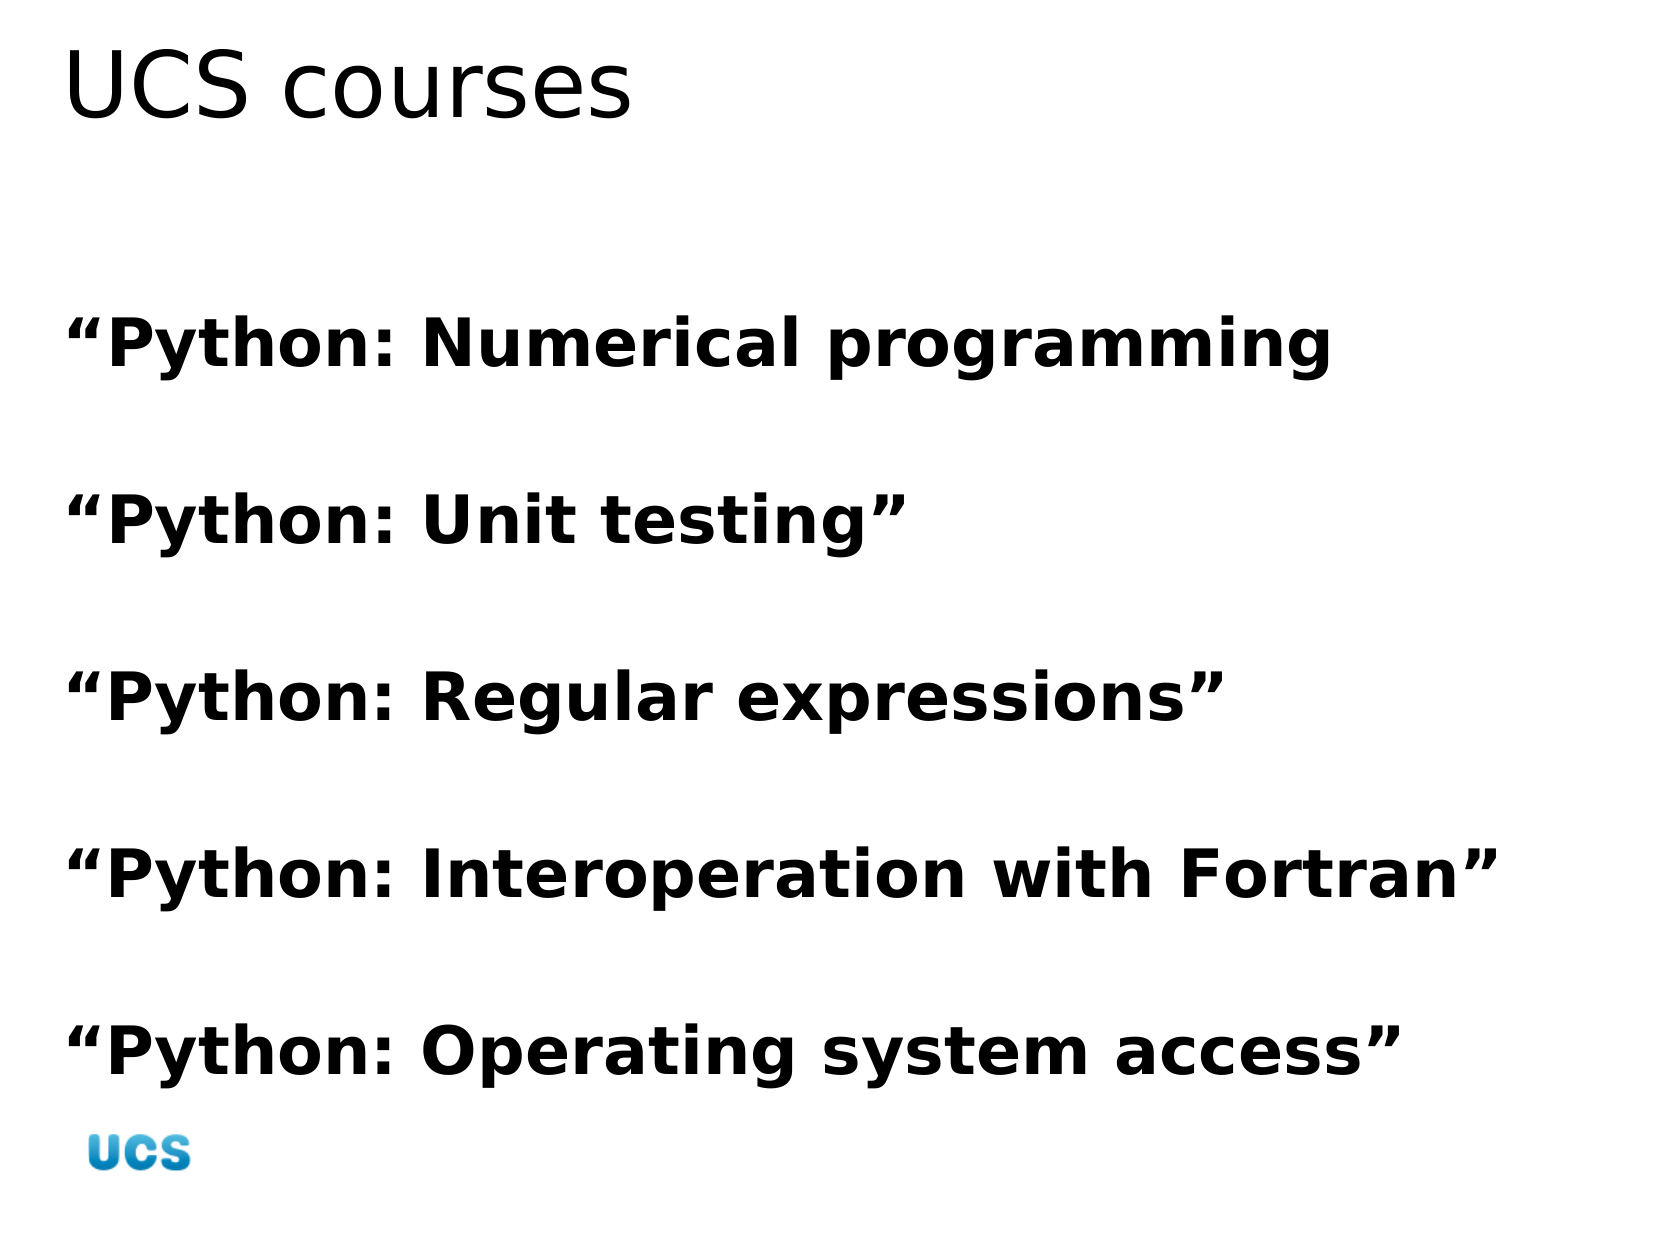

UCS courses
“Python: Numerical programming
“Python: Unit testing”
“Python: Regular expressions”
“Python: Interoperation with Fortran”
“Python: Operating system access”